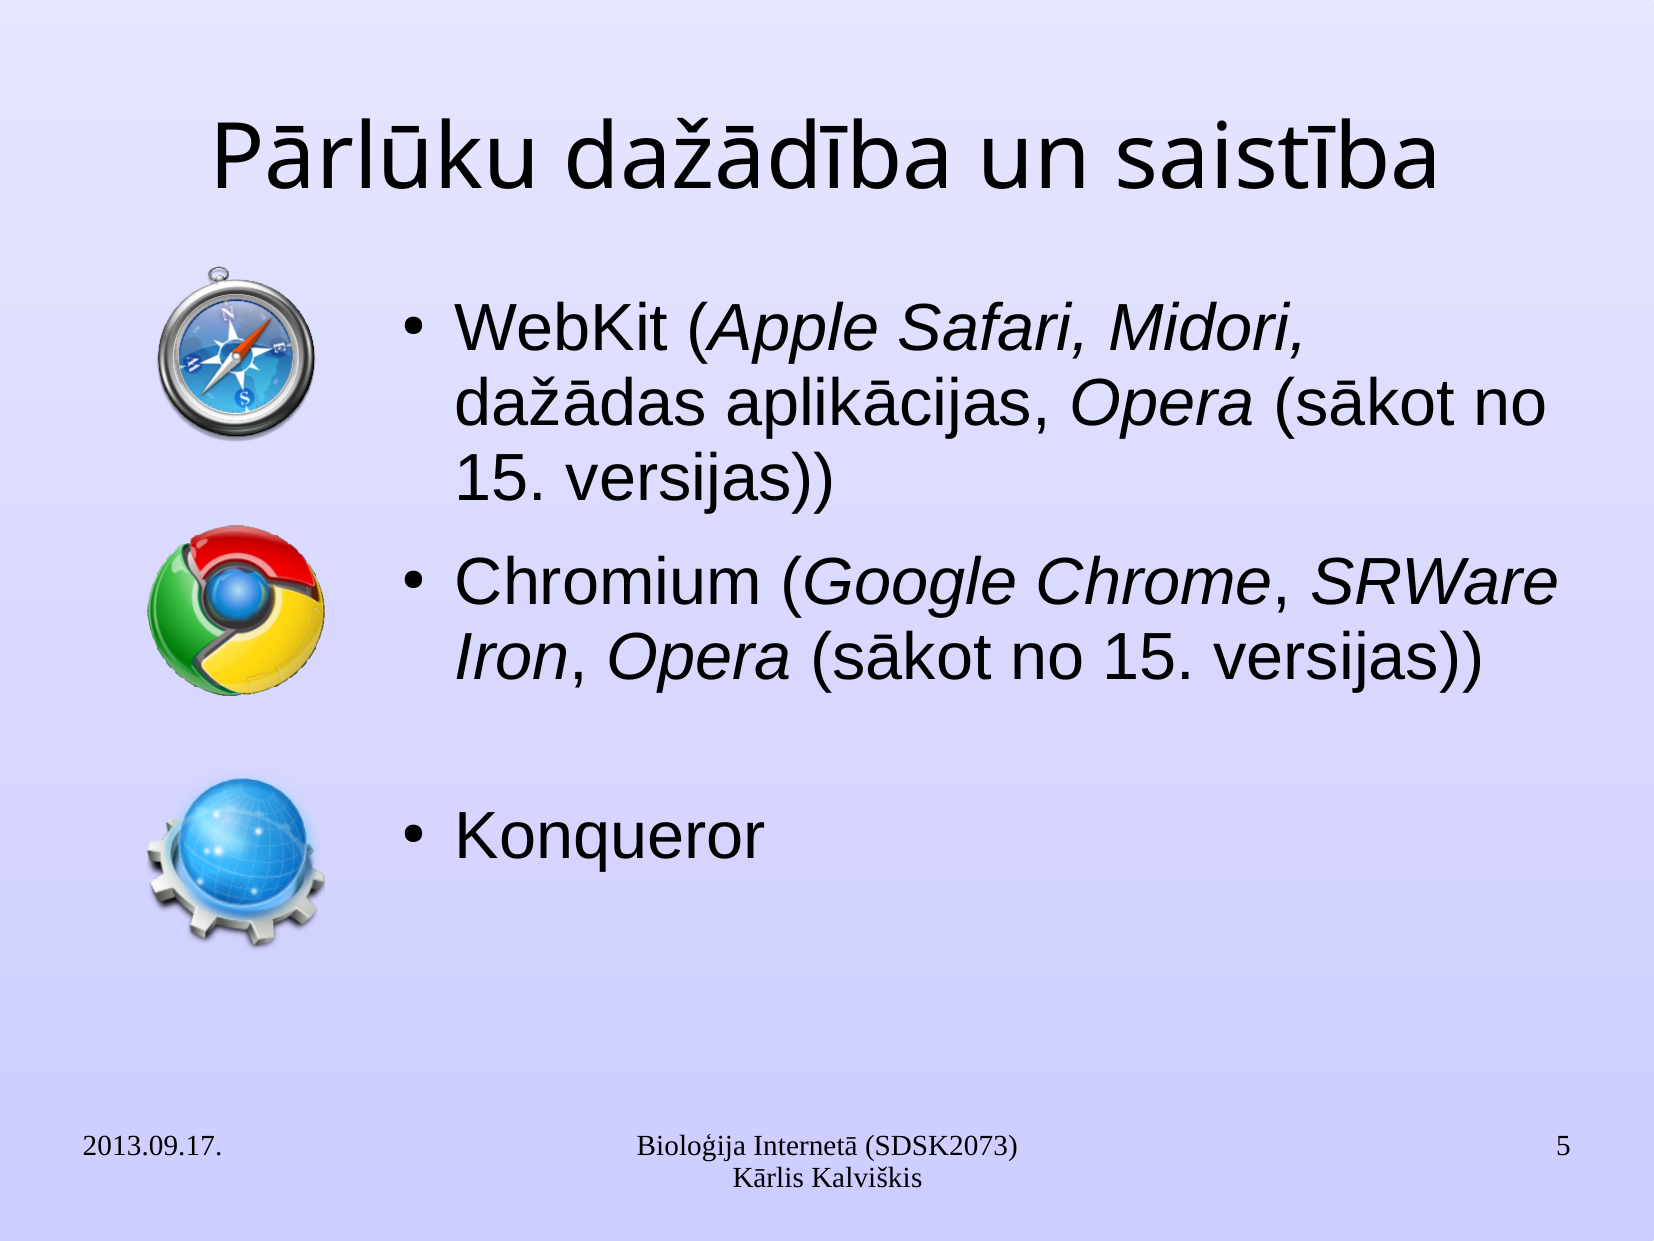

# Pārlūku dažādība un saistība
WebKit (Apple Safari, Midori, dažādas aplikācijas, Opera (sākot no 15. versijas))
Chromium (Google Chrome, SRWare Iron, Opera (sākot no 15. versijas))
Konqueror
2013.09.17.
5